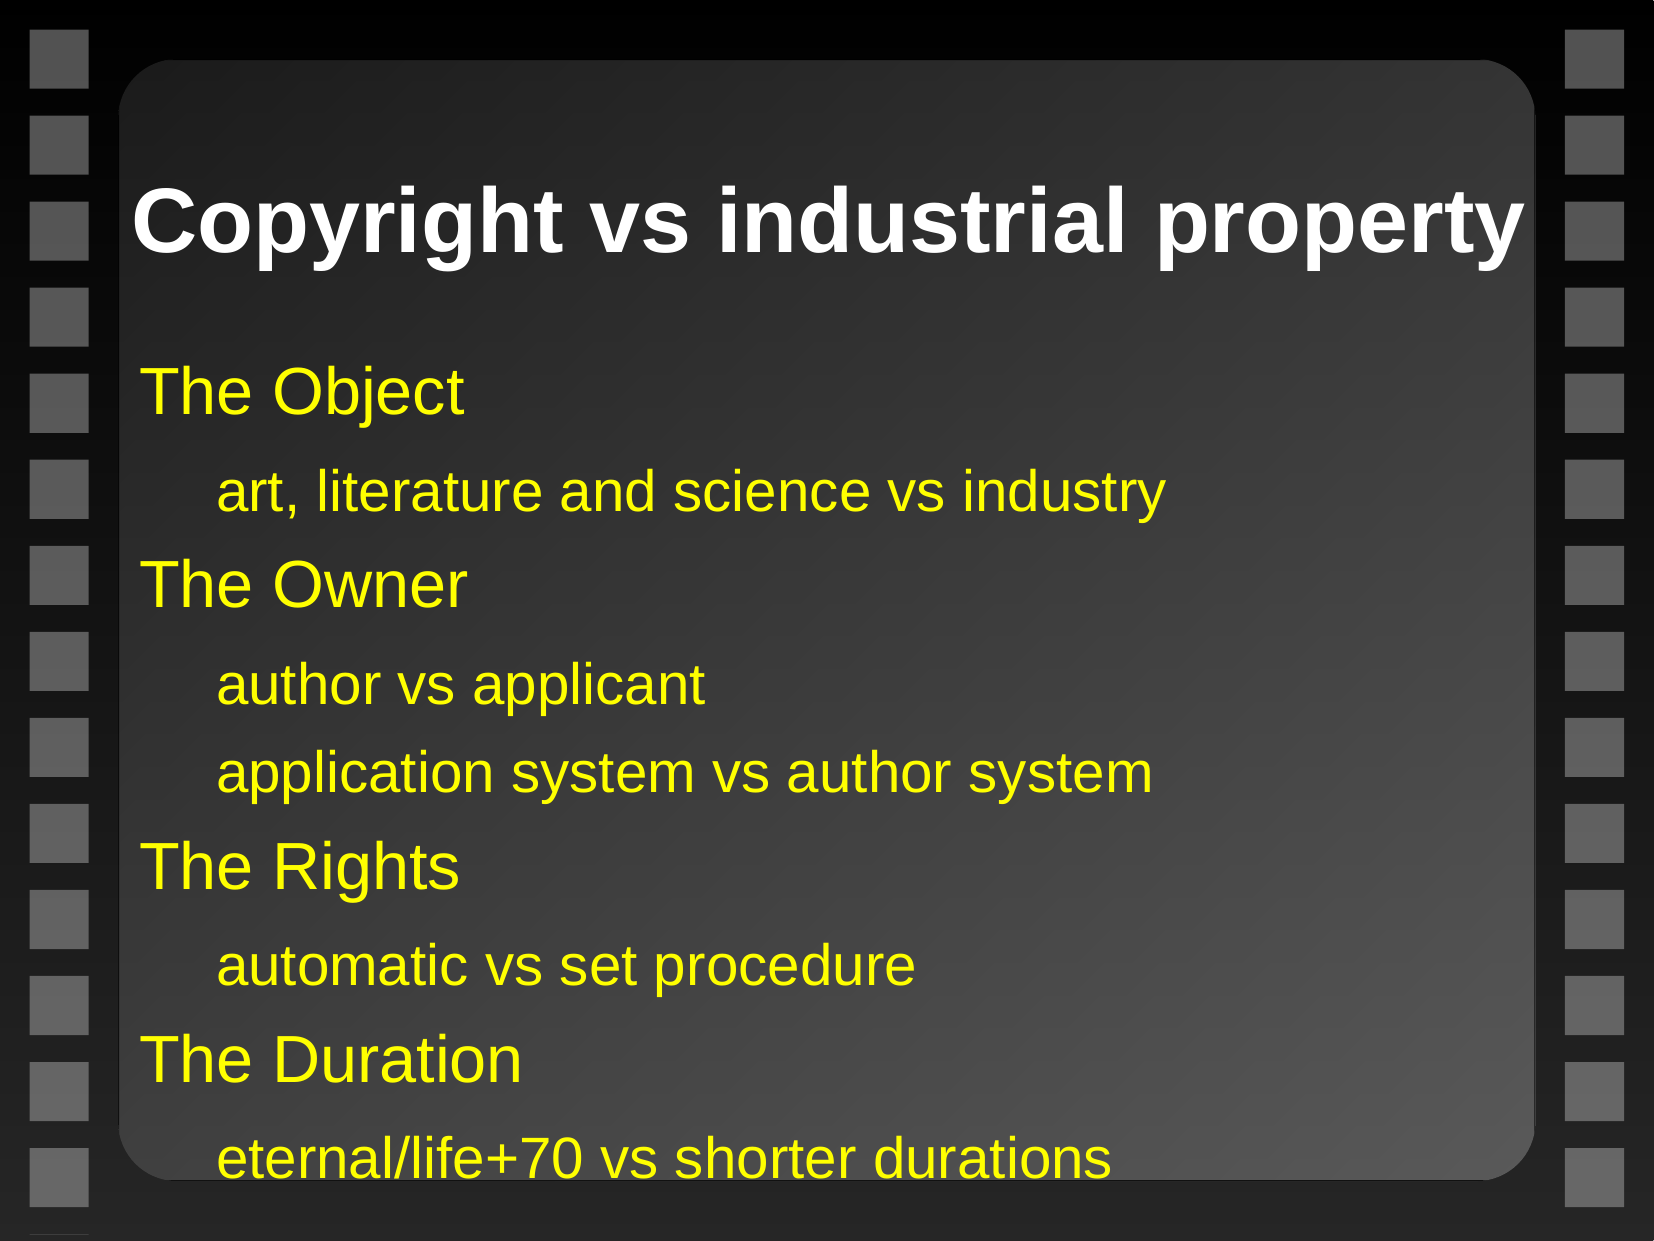

# Copyright vs industrial property
The Object
art, literature and science vs industry
The Owner
author vs applicant
application system vs author system
The Rights
automatic vs set procedure
The Duration
eternal/life+70 vs shorter durations